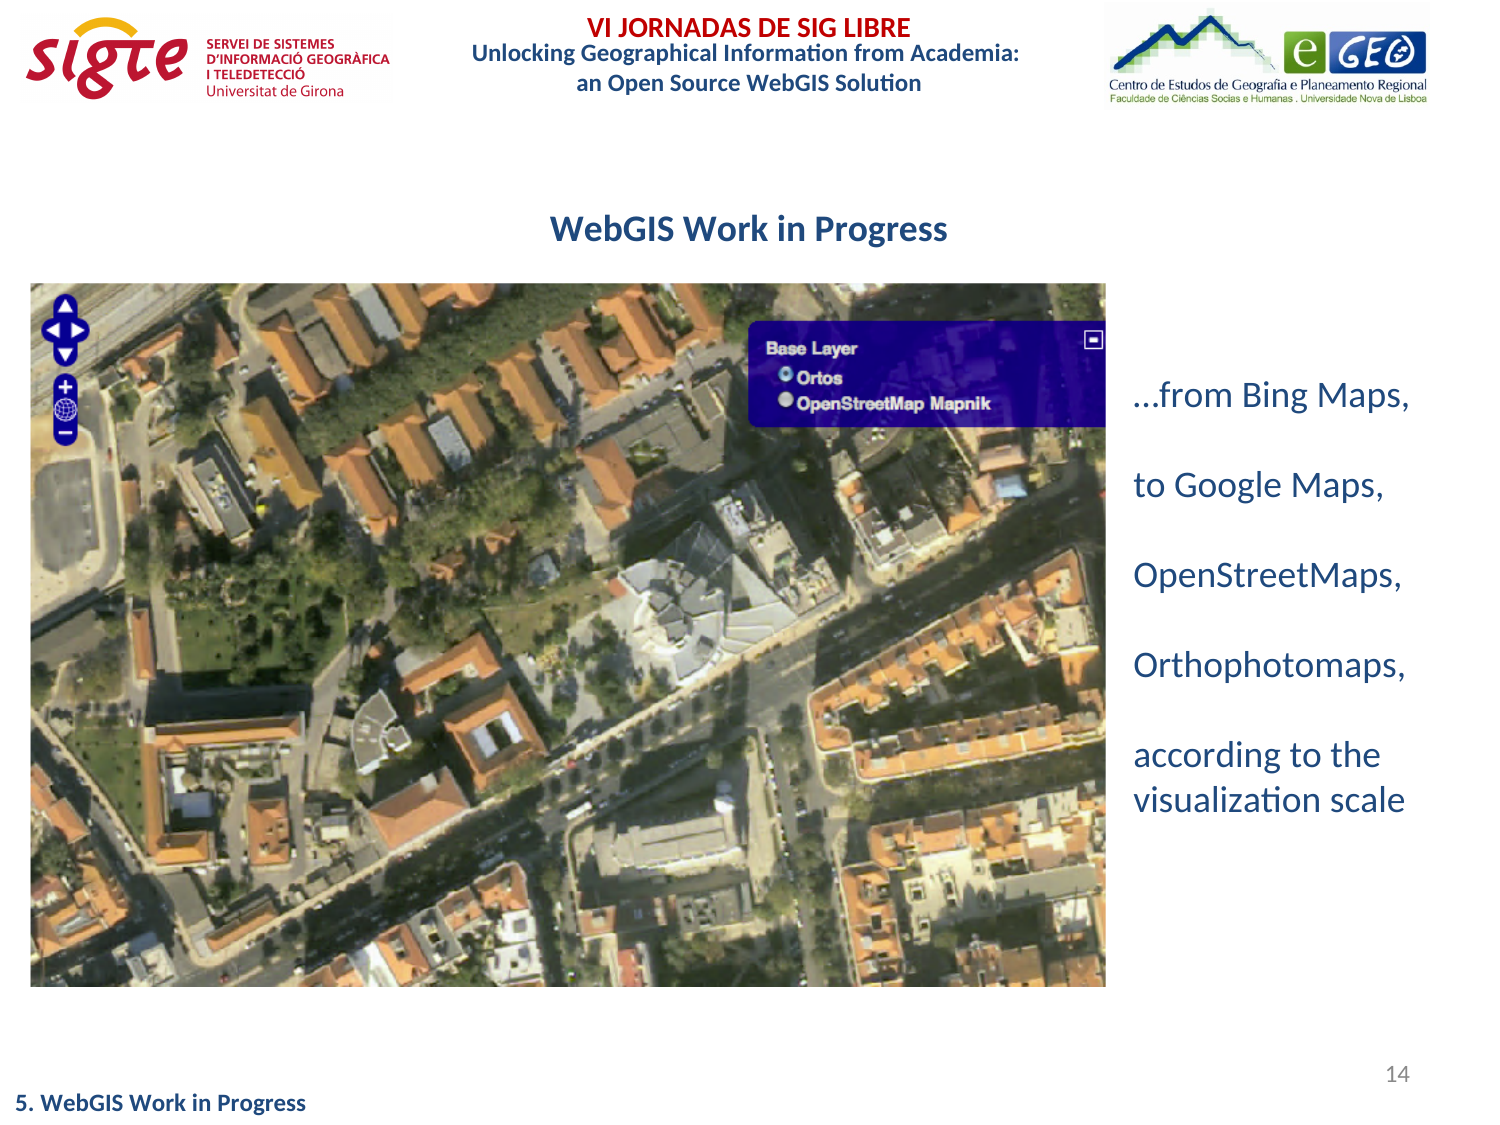

VI JORNADAS DE SIG LIBRE
Unlocking Geographical Information from Academia:
an Open Source WebGIS Solution
WebGIS Work in Progress
…from Bing Maps,
to Google Maps,
OpenStreetMaps,
Orthophotomaps,
according to the visualization scale
5. WebGIS Work in Progress